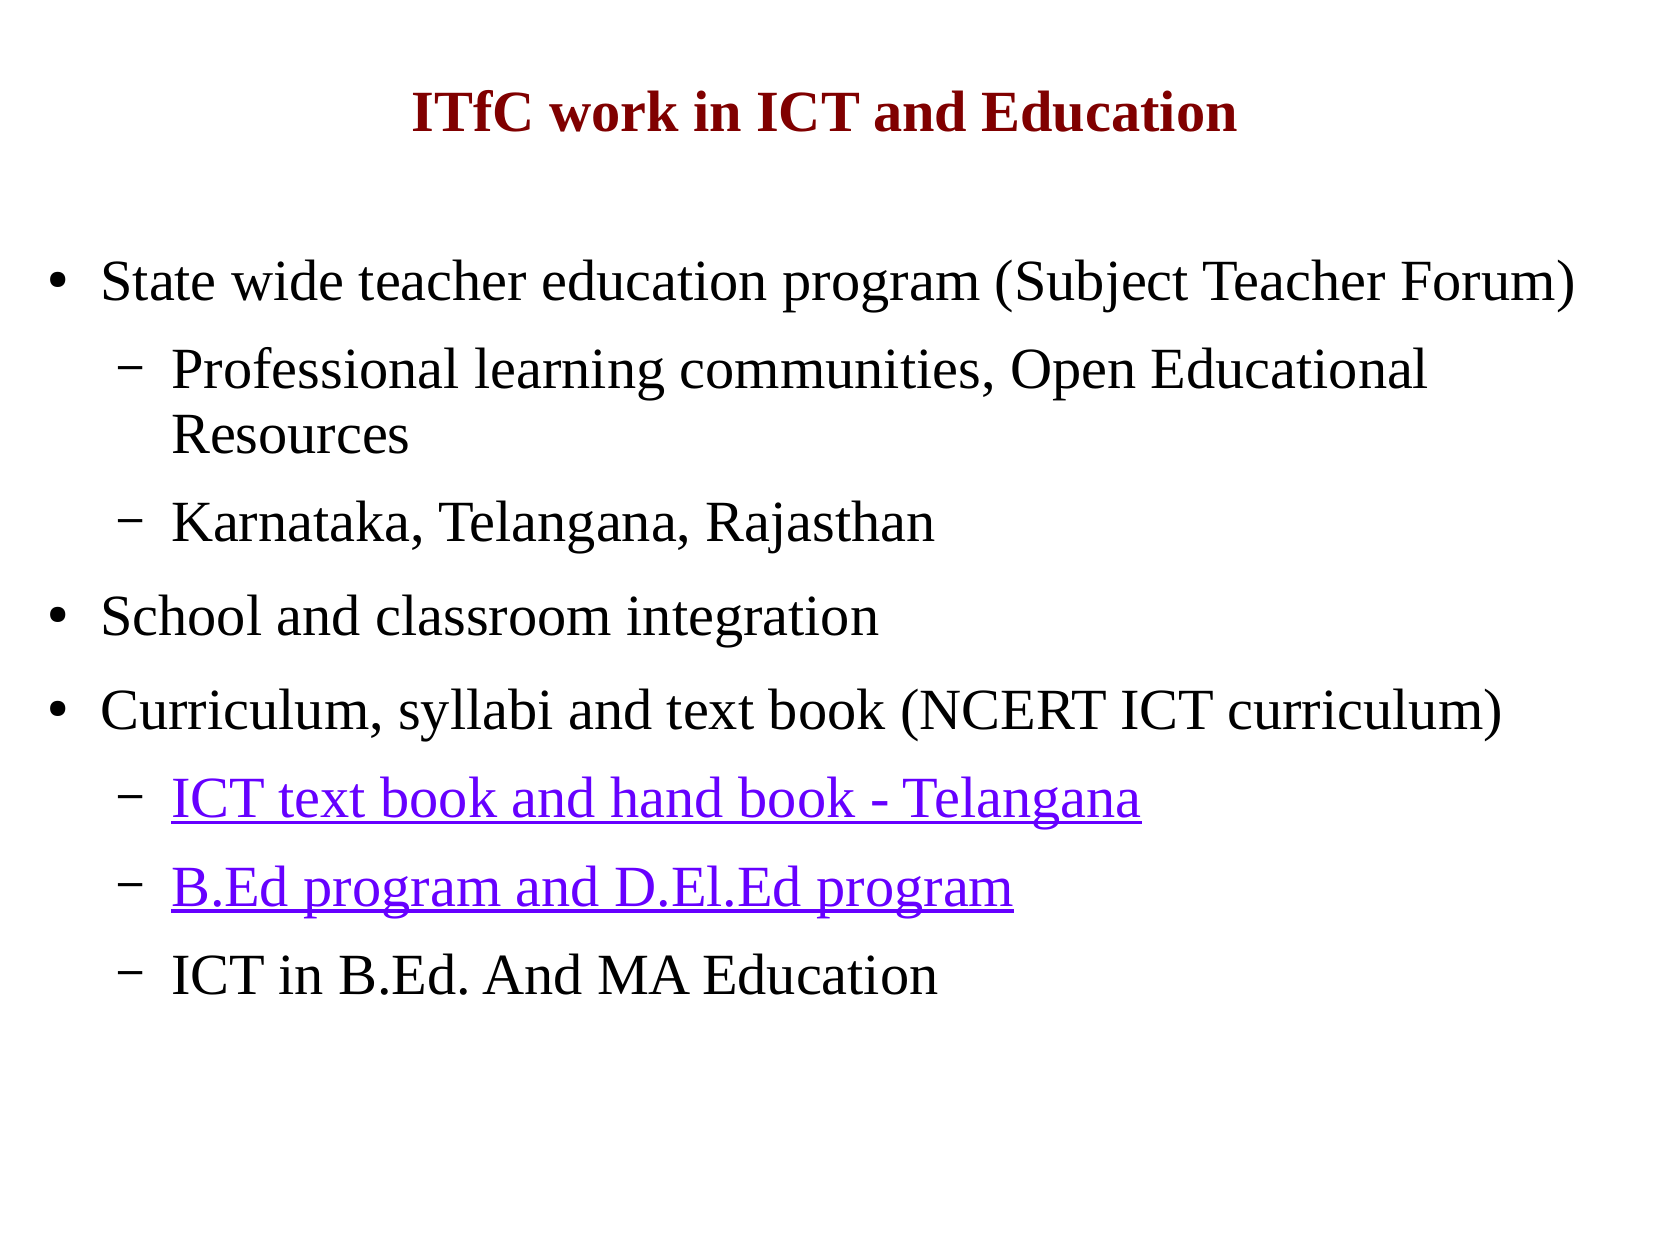

# ITfC work in ICT and Education
State wide teacher education program (Subject Teacher Forum)
Professional learning communities, Open Educational Resources
Karnataka, Telangana, Rajasthan
School and classroom integration
Curriculum, syllabi and text book (NCERT ICT curriculum)
ICT text book and hand book - Telangana
B.Ed program and D.El.Ed program
ICT in B.Ed. And MA Education